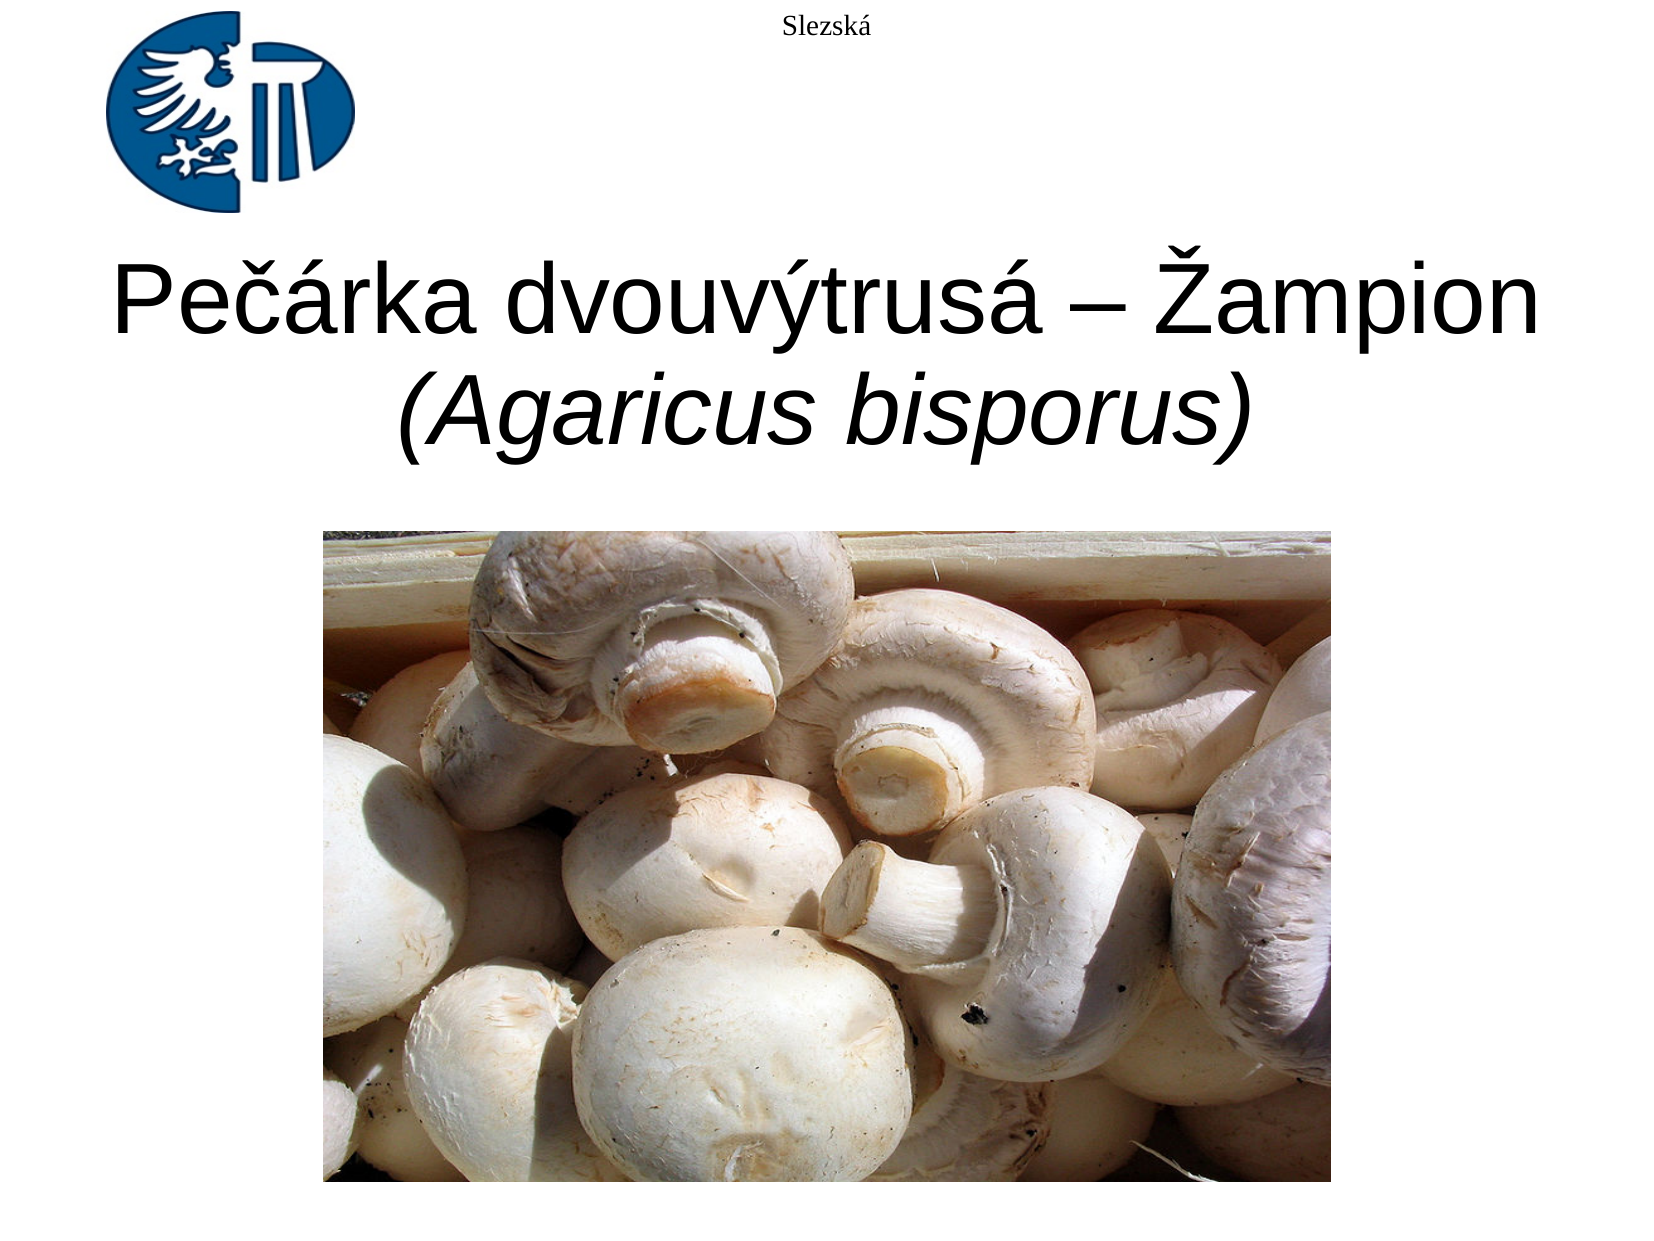

ahoj
# Pečárka dvouvýtrusá – Žampion (Agaricus bisporus)